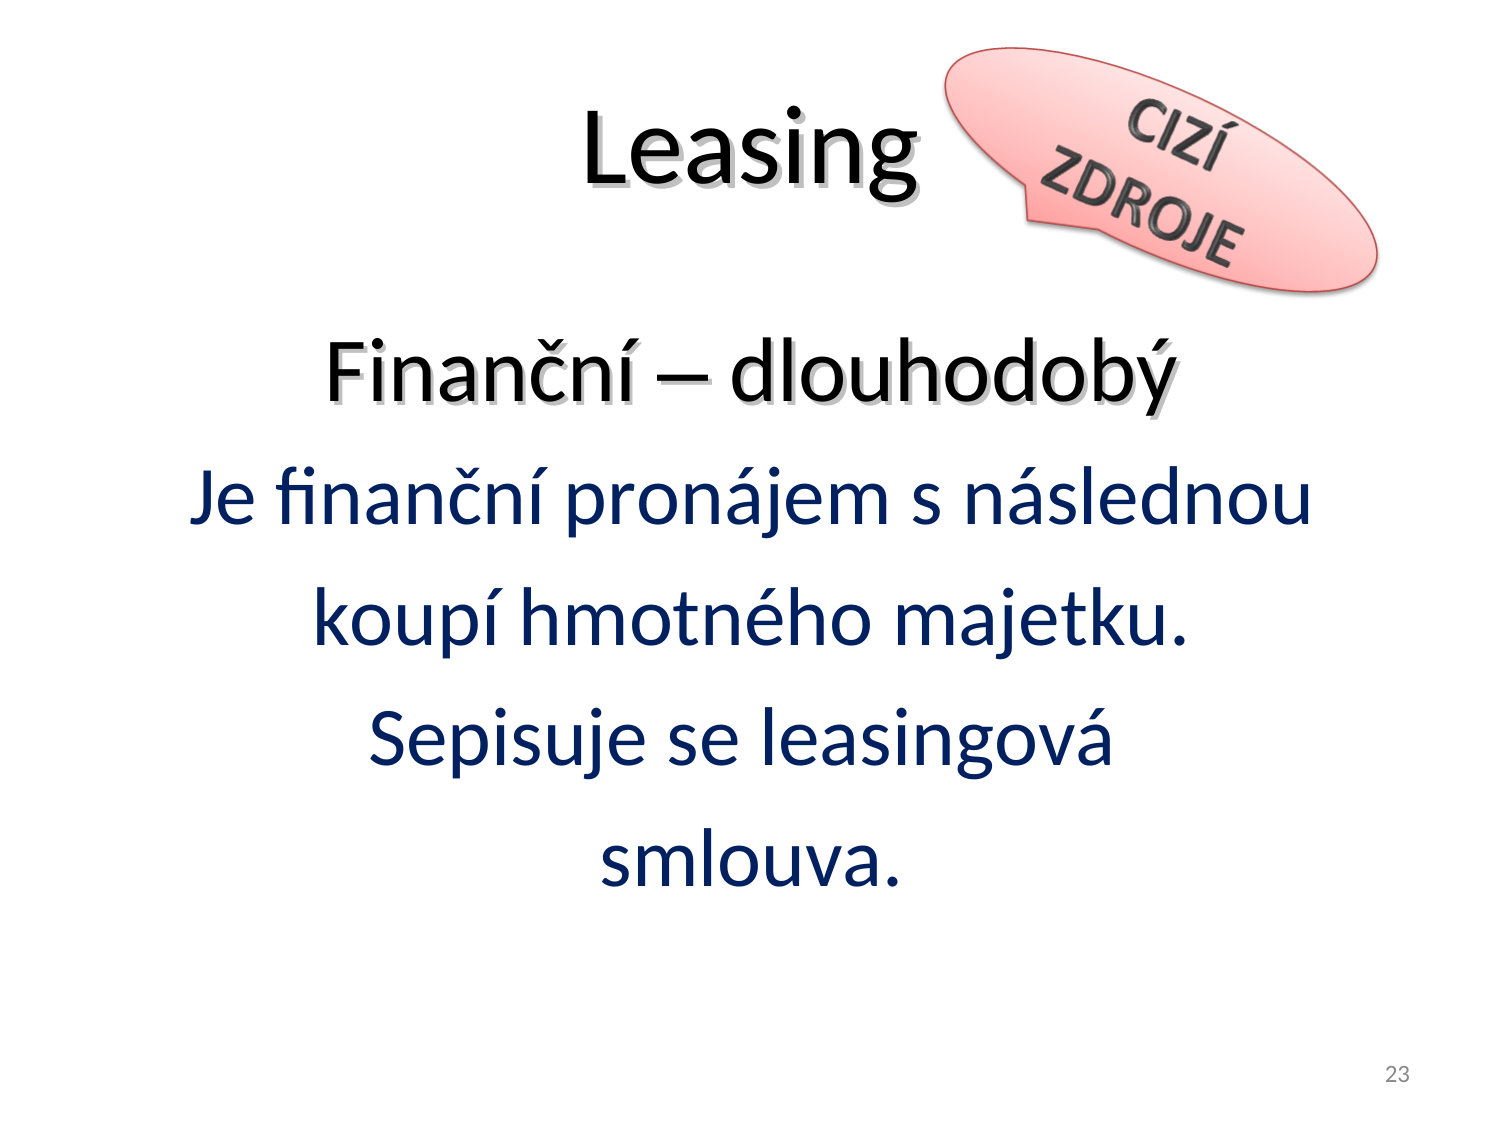

# Leasing
 Finanční ‒ dlouhodobý
Je finanční pronájem s následnou
koupí hmotného majetku.
Sepisuje se leasingová
smlouva.